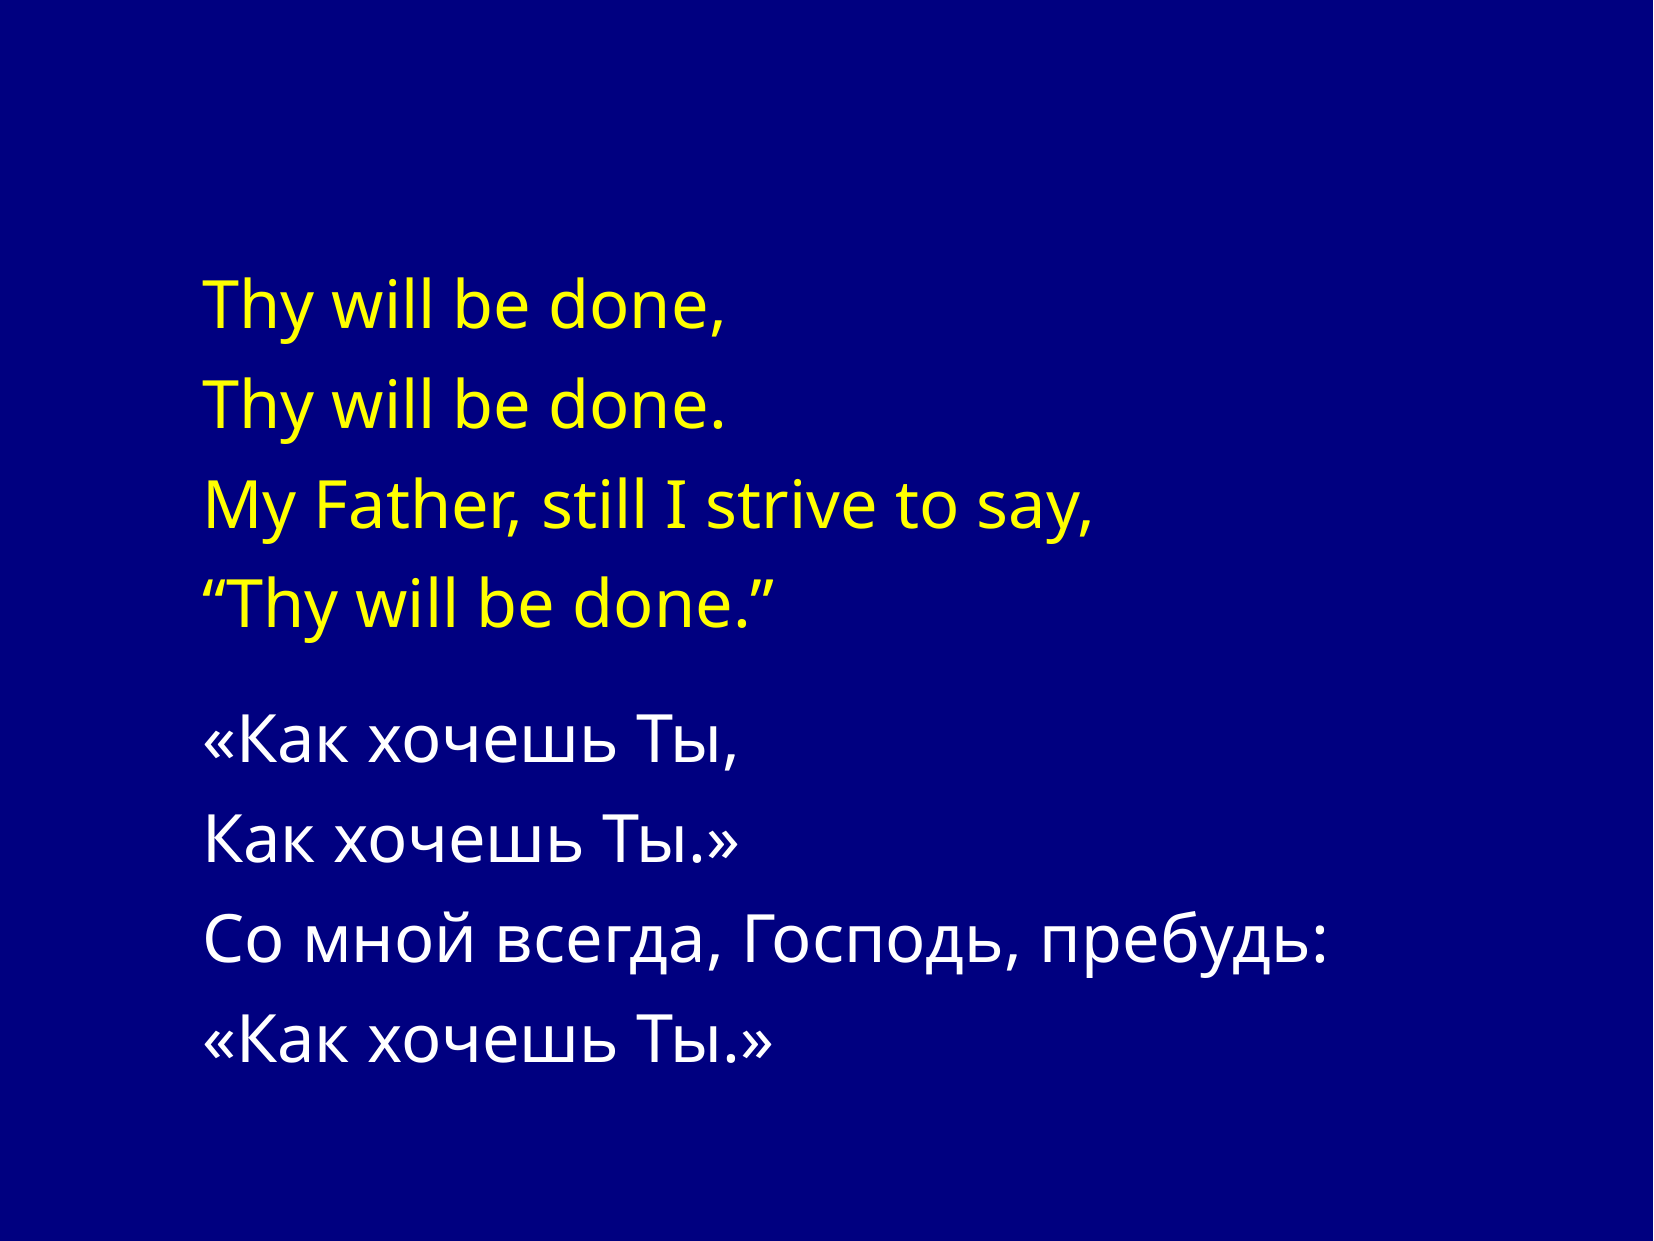

Thy will be done,
	Thy will be done.
	My Father, still I strive to say,
	“Thy will be done.”
	«Как хочешь Ты,
	Как хочешь Ты.»
	Со мной всегда, Господь, пребудь:
	«Как хочешь Ты.»